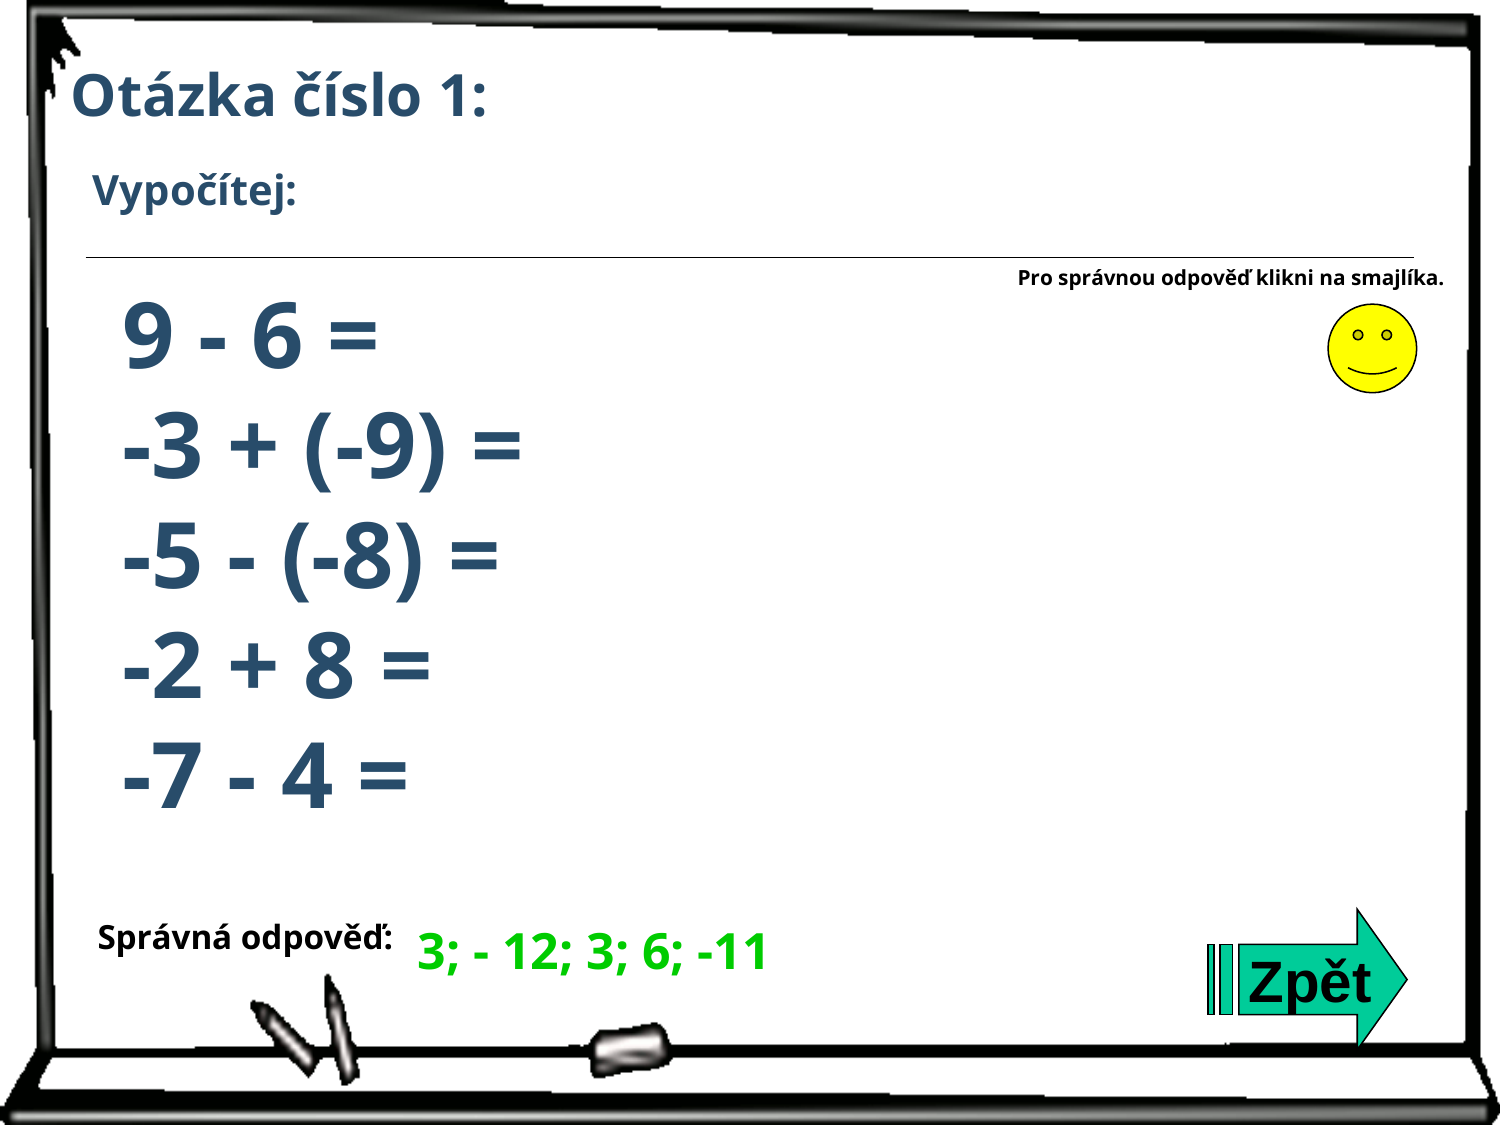

Otázka číslo 1:
Vypočítej:
Pro správnou odpověď klikni na smajlíka.
9 - 6 =      
-3 + (-9) =     
-5 - (-8) =      
-2 + 8 =      
-7 - 4 =
Správná odpověď:
3; - 12; 3; 6; -11
Zpět